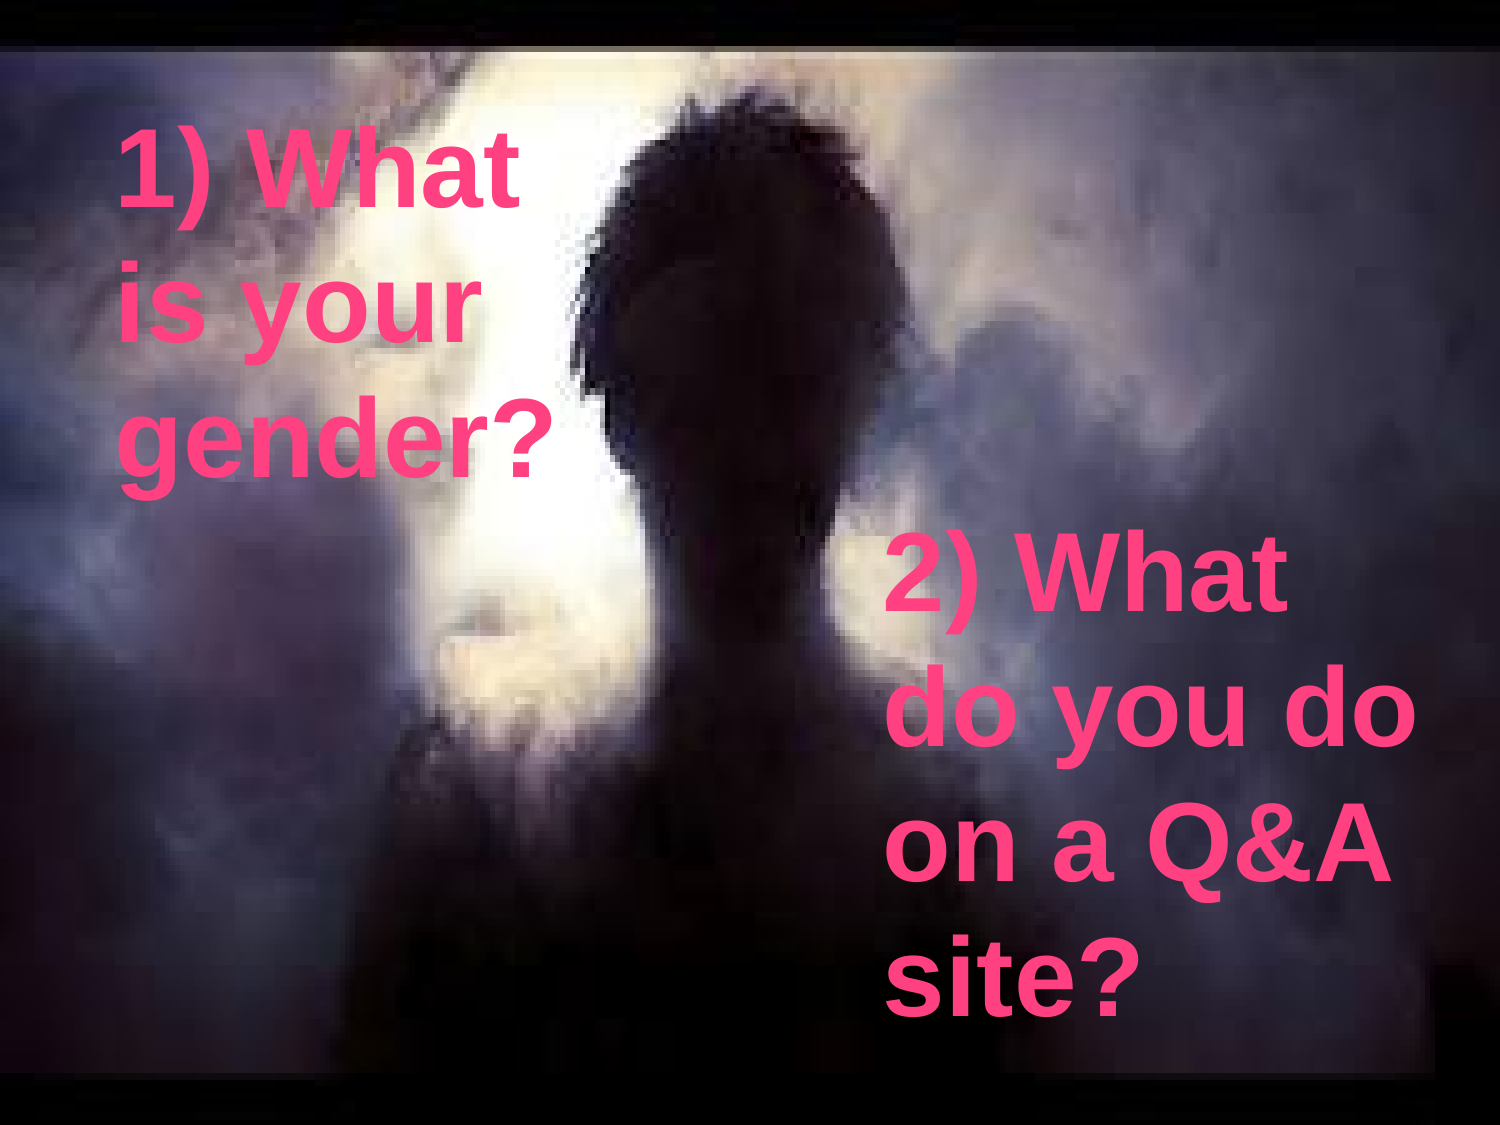

1) What is your gender?
2) What do you do on a Q&A site?
/ SET / W&I
PAGE